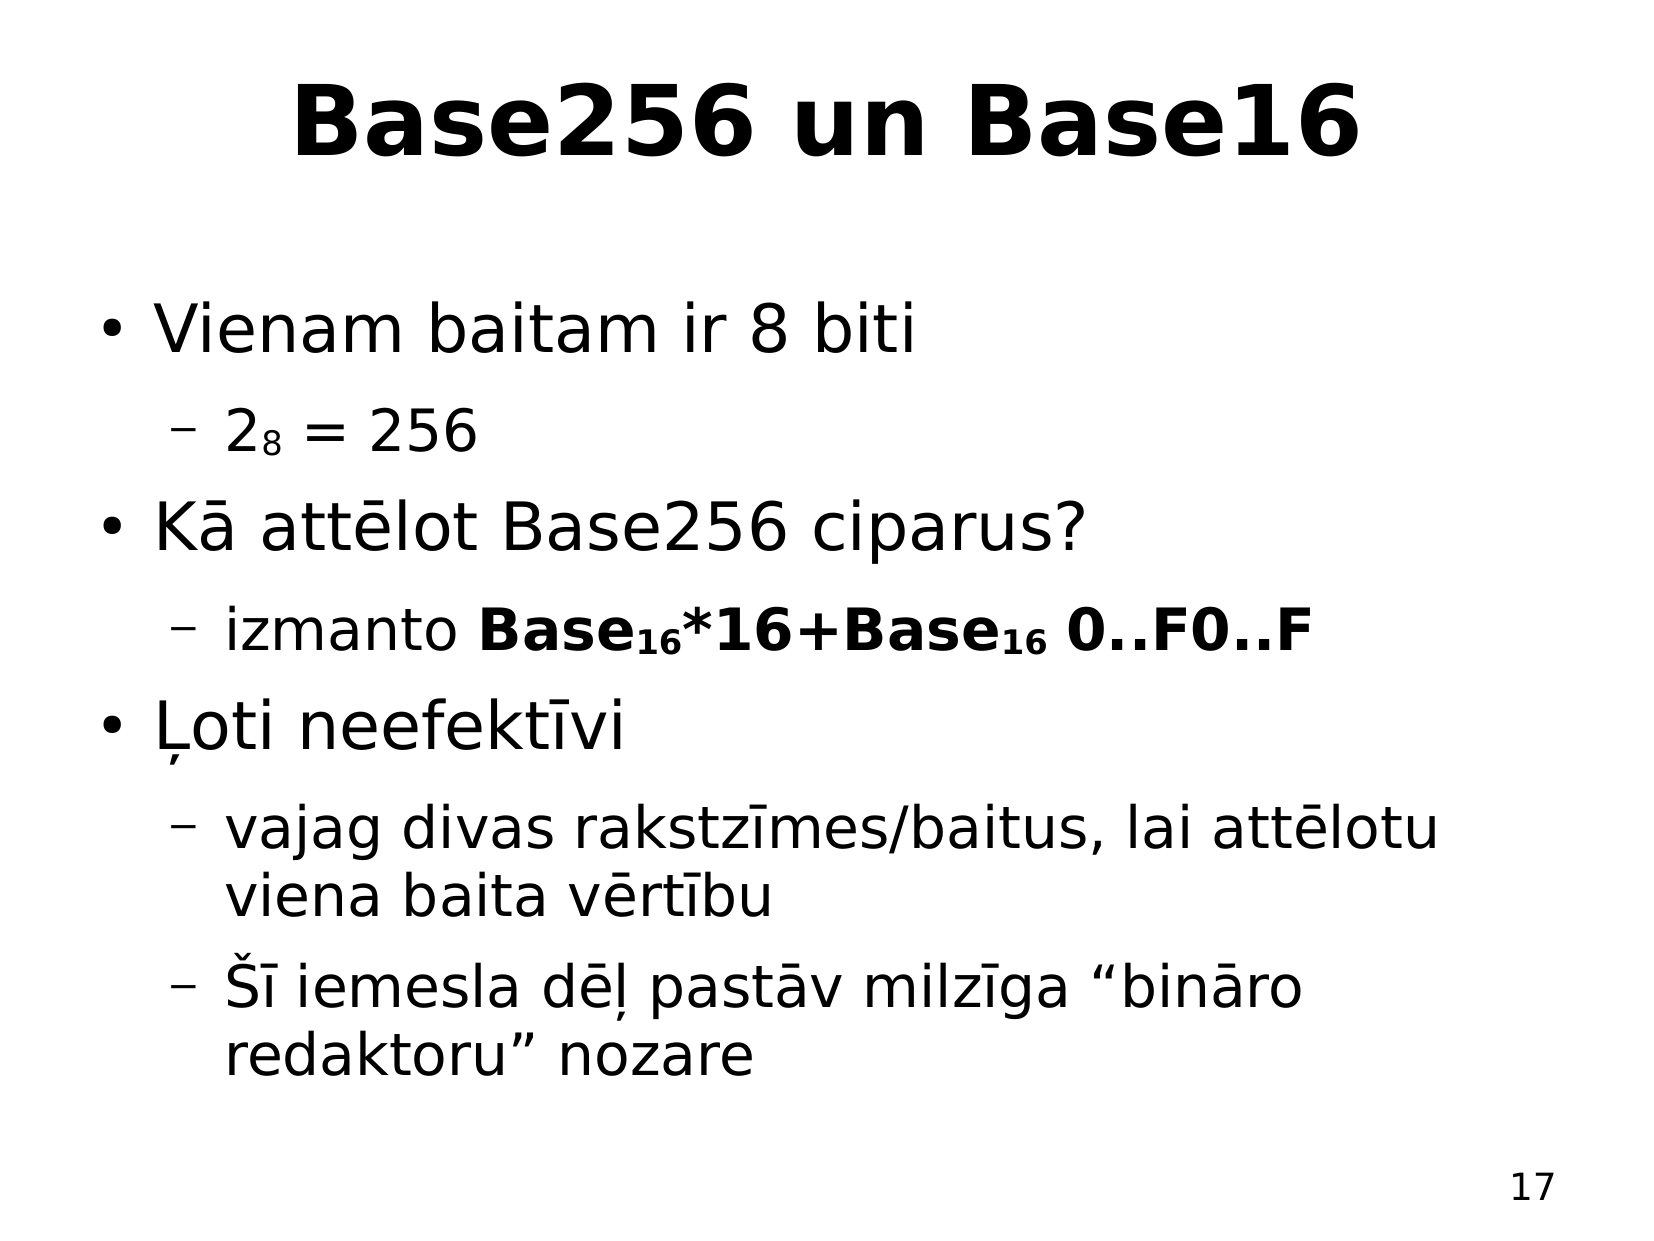

# Base256 un Base16
Vienam baitam ir 8 biti
28 = 256
Kā attēlot Base256 ciparus?
izmanto Base16*16+Base16 0..F0..F
Ļoti neefektīvi
vajag divas rakstzīmes/baitus, lai attēlotu viena baita vērtību
Šī iemesla dēļ pastāv milzīga “bināro redaktoru” nozare